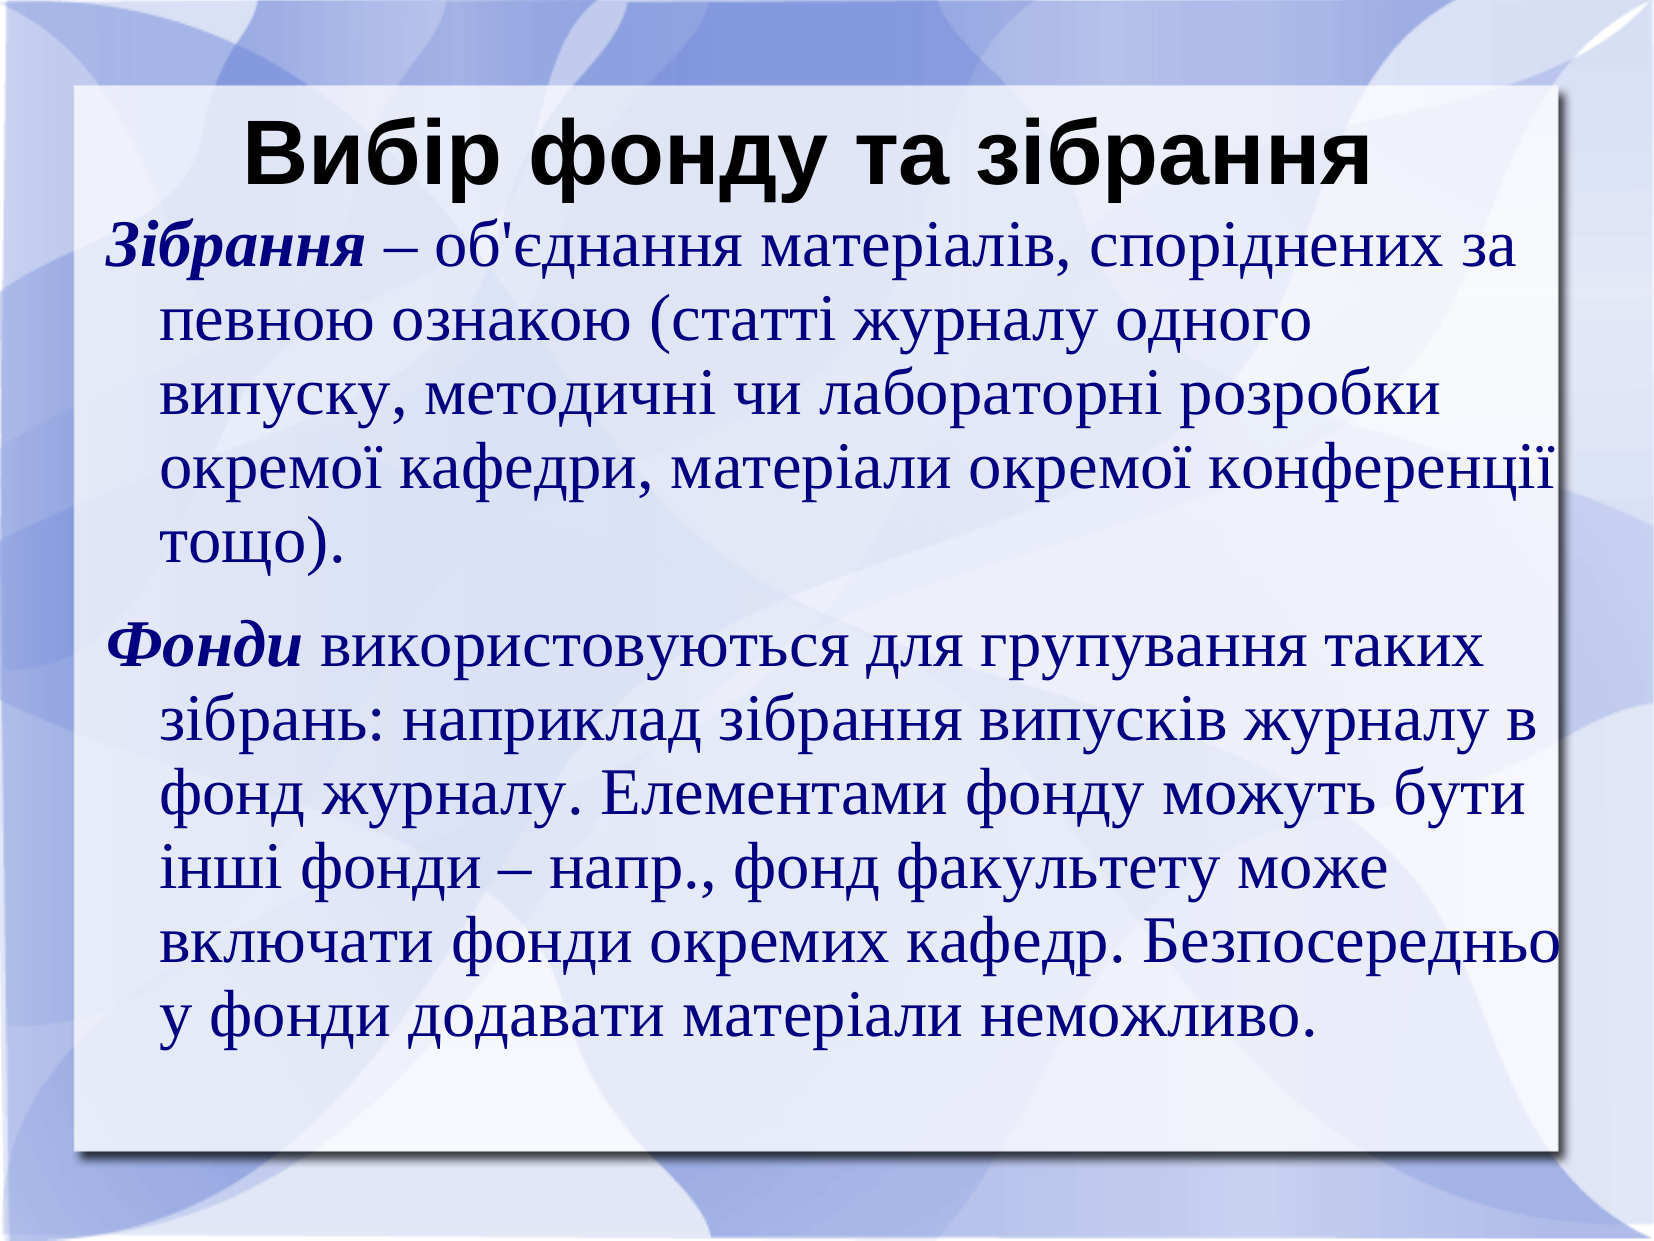

# Вибір фонду та зібрання
Зібрання – об'єднання матеріалів, споріднених за певною ознакою (статті журналу одного випуску, методичні чи лабораторні розробки окремої кафедри, матеріали окремої конференції тощо).
Фонди використовуються для групування таких зібрань: наприклад зібрання випусків журналу в фонд журналу. Елементами фонду можуть бути інші фонди – напр., фонд факультету може включати фонди окремих кафедр. Безпосередньо у фонди додавати матеріали неможливо.